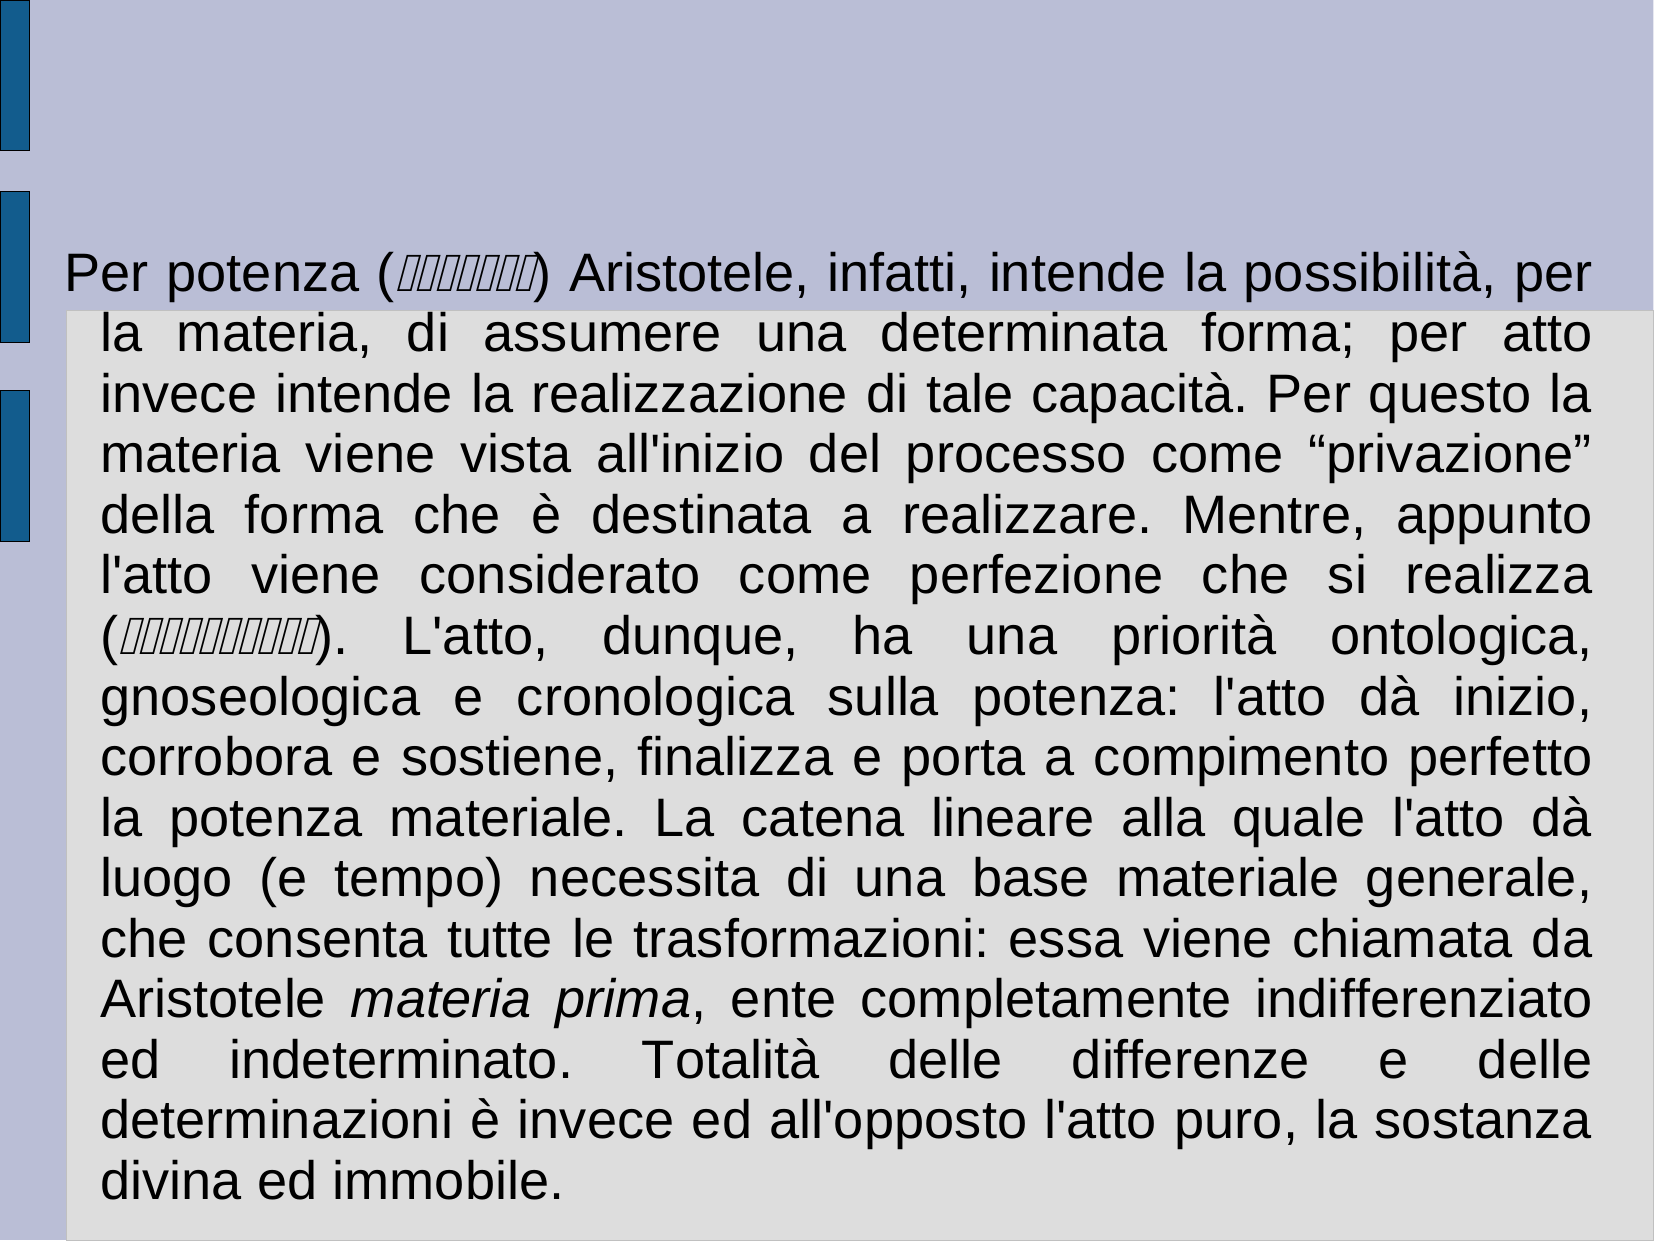

#
 Per potenza () Aristotele, infatti, intende la possibilità, per la materia, di assumere una determinata forma; per atto invece intende la realizzazione di tale capacità. Per questo la materia viene vista all'inizio del processo come “privazione” della forma che è destinata a realizzare. Mentre, appunto l'atto viene considerato come perfezione che si realizza (). L'atto, dunque, ha una priorità ontologica, gnoseologica e cronologica sulla potenza: l'atto dà inizio, corrobora e sostiene, finalizza e porta a compimento perfetto la potenza materiale. La catena lineare alla quale l'atto dà luogo (e tempo) necessita di una base materiale generale, che consenta tutte le trasformazioni: essa viene chiamata da Aristotele materia prima, ente completamente indifferenziato ed indeterminato. Totalità delle differenze e delle determinazioni è invece ed all'opposto l'atto puro, la sostanza divina ed immobile.